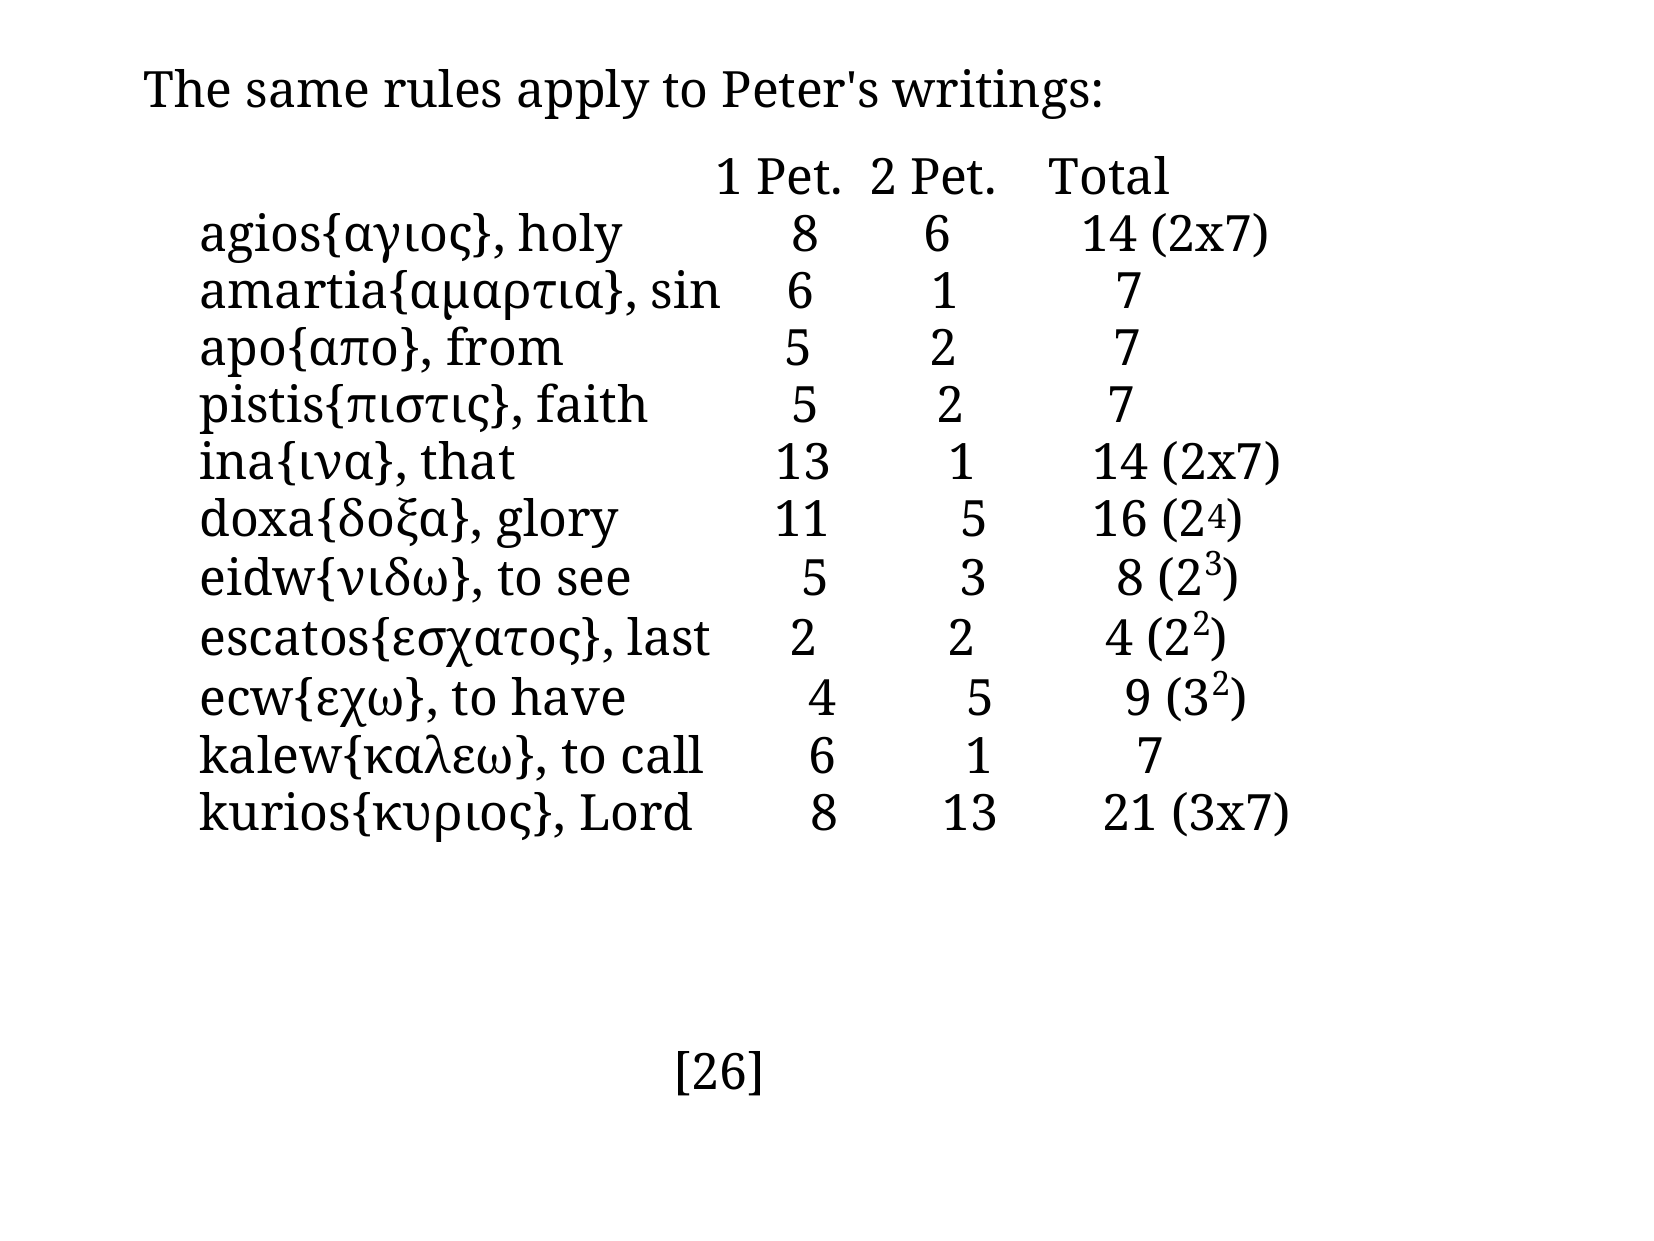

# The same rules apply to Peter's writings:
 1 Pet. 2 Pet. Total
agios{αγιος}, holy 8 6 14 (2x7)
amartia{αμαρτια}, sin 6 1 7
apo{απο}, from 5 2 7
pistis{πιστις}, faith 5 2 7
ina{ινα}, that 13 1 14 (2x7)
doxa{δοξα}, glory 11 5 16 (24)
eidw{νιδω}, to see 5 3 8 (23)
escatos{εσχατος}, last 2 2 4 (22)
ecw{εχω}, to have 4 5 9 (32)
kalew{καλεω}, to call 6 1 7
kurios{κυριος}, Lord 8 13 21 (3x7)
[26]